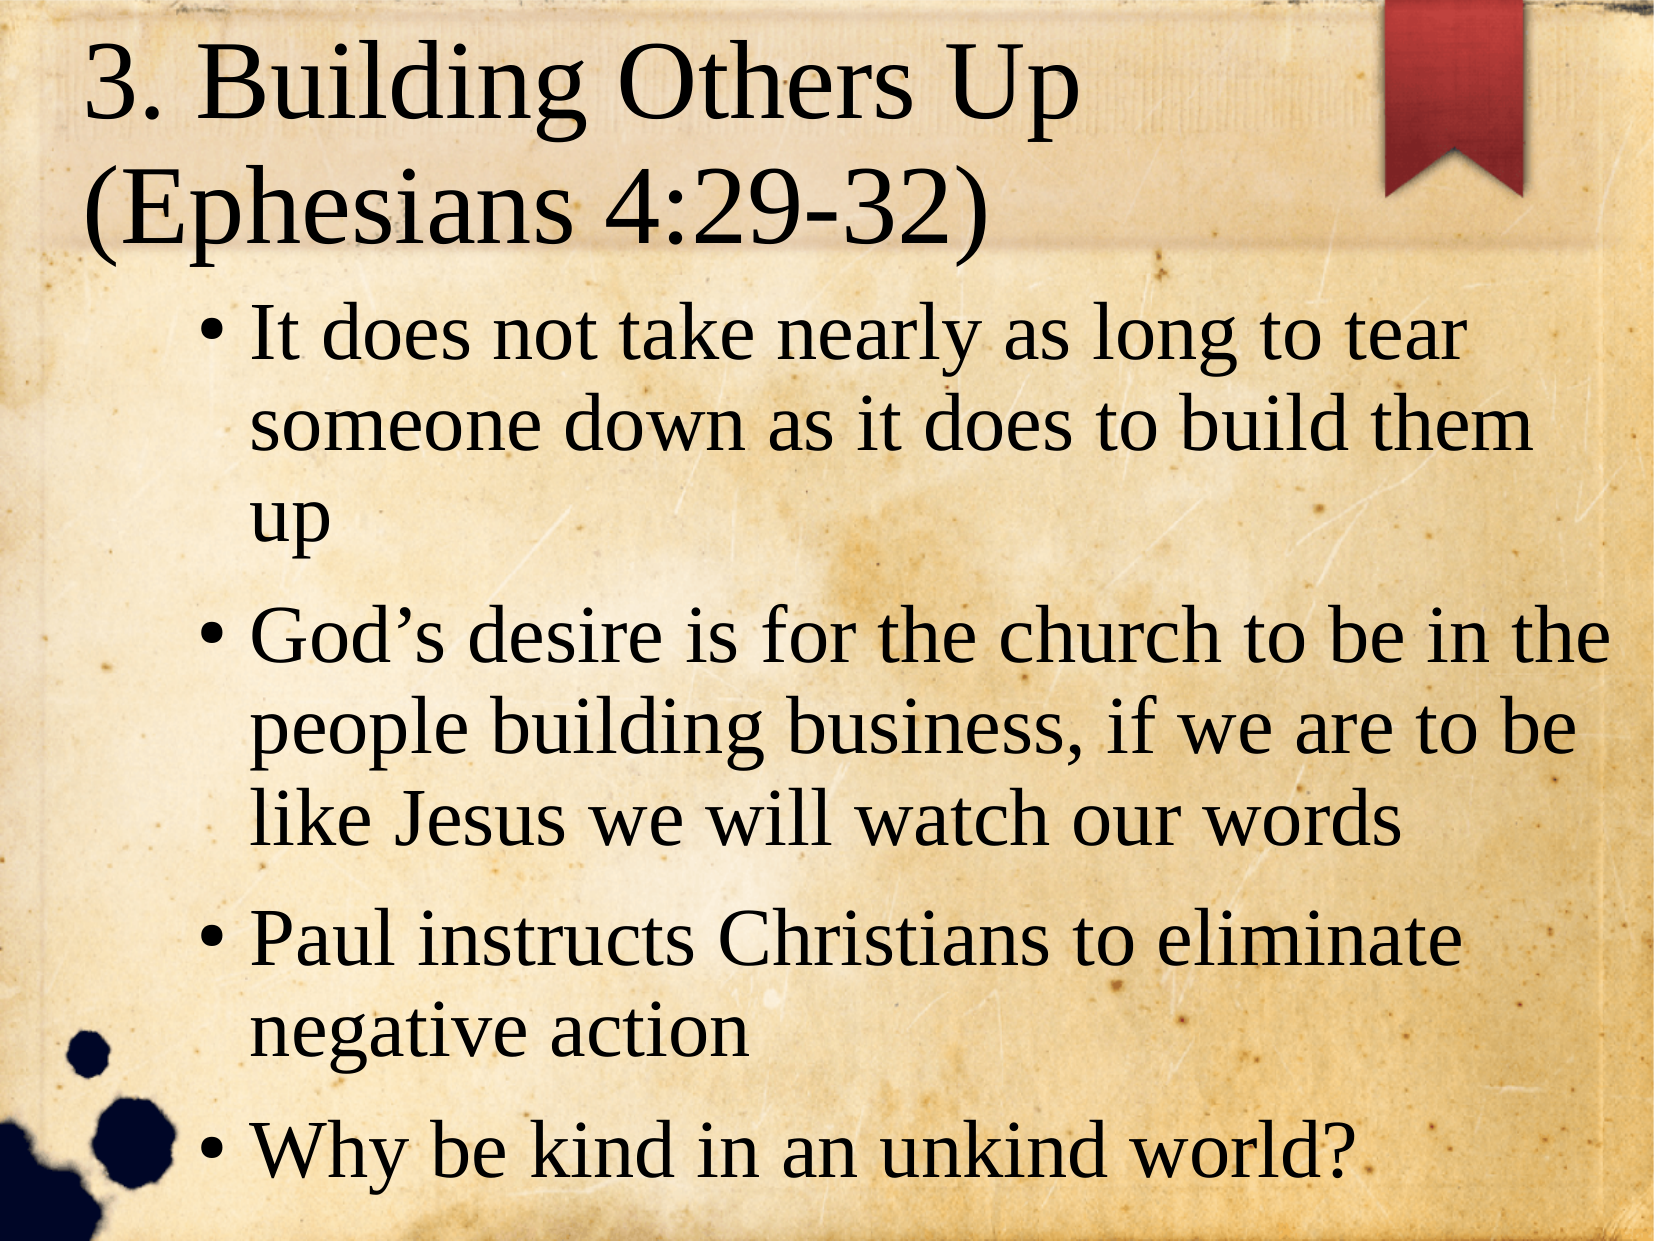

# 3. Building Others Up (Ephesians 4:29-32)
It does not take nearly as long to tear someone down as it does to build them up
God’s desire is for the church to be in the people building business, if we are to be like Jesus we will watch our words
Paul instructs Christians to eliminate negative action
Why be kind in an unkind world?